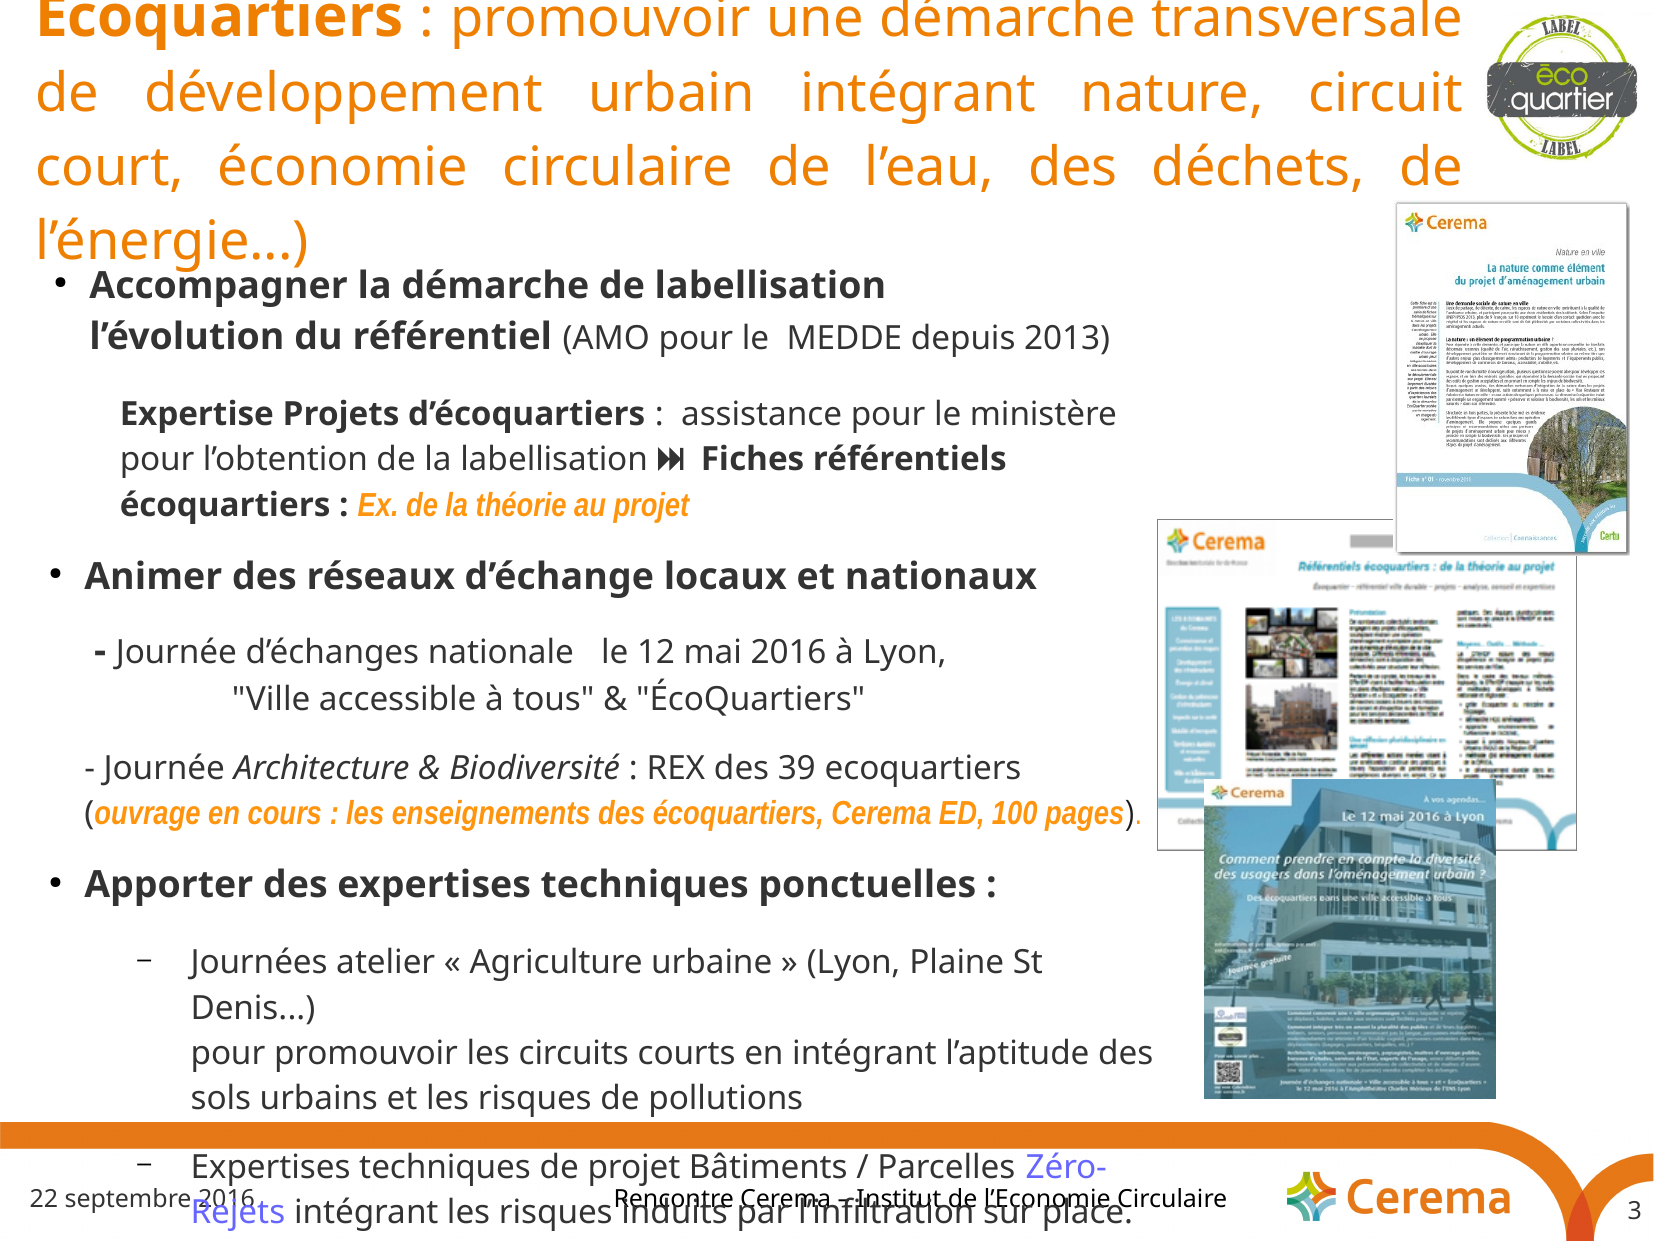

Ecoquartiers : promouvoir une démarche transversale de développement urbain intégrant nature, circuit court, économie circulaire de l’eau, des déchets, de l’énergie...)
# Accompagner la démarche de labellisation 								 l’évolution du référentiel (AMO pour le MEDDE depuis 2013)
Expertise Projets d’écoquartiers : assistance pour le ministère pour l’obtention de la labellisation  Fiches référentiels écoquartiers : Ex. de la théorie au projet
Animer des réseaux d’échange locaux et nationaux
 - Journée d’échanges nationale	le 12 mai 2016 à Lyon, 											"Ville accessible à tous" & "ÉcoQuartiers"
- Journée Architecture & Biodiversité : REX des 39 ecoquartiers								 (ouvrage en cours : les enseignements des écoquartiers, Cerema ED, 100 pages).
Apporter des expertises techniques ponctuelles :
Journées atelier « Agriculture urbaine » (Lyon, Plaine St Denis...) 	pour promouvoir les circuits courts en intégrant l’aptitude des sols urbains et les risques de pollutions
Expertises techniques de projet Bâtiments / Parcelles Zéro-Rejets intégrant les risques induits par l’infiltration sur place.
Titre de la présentation
3